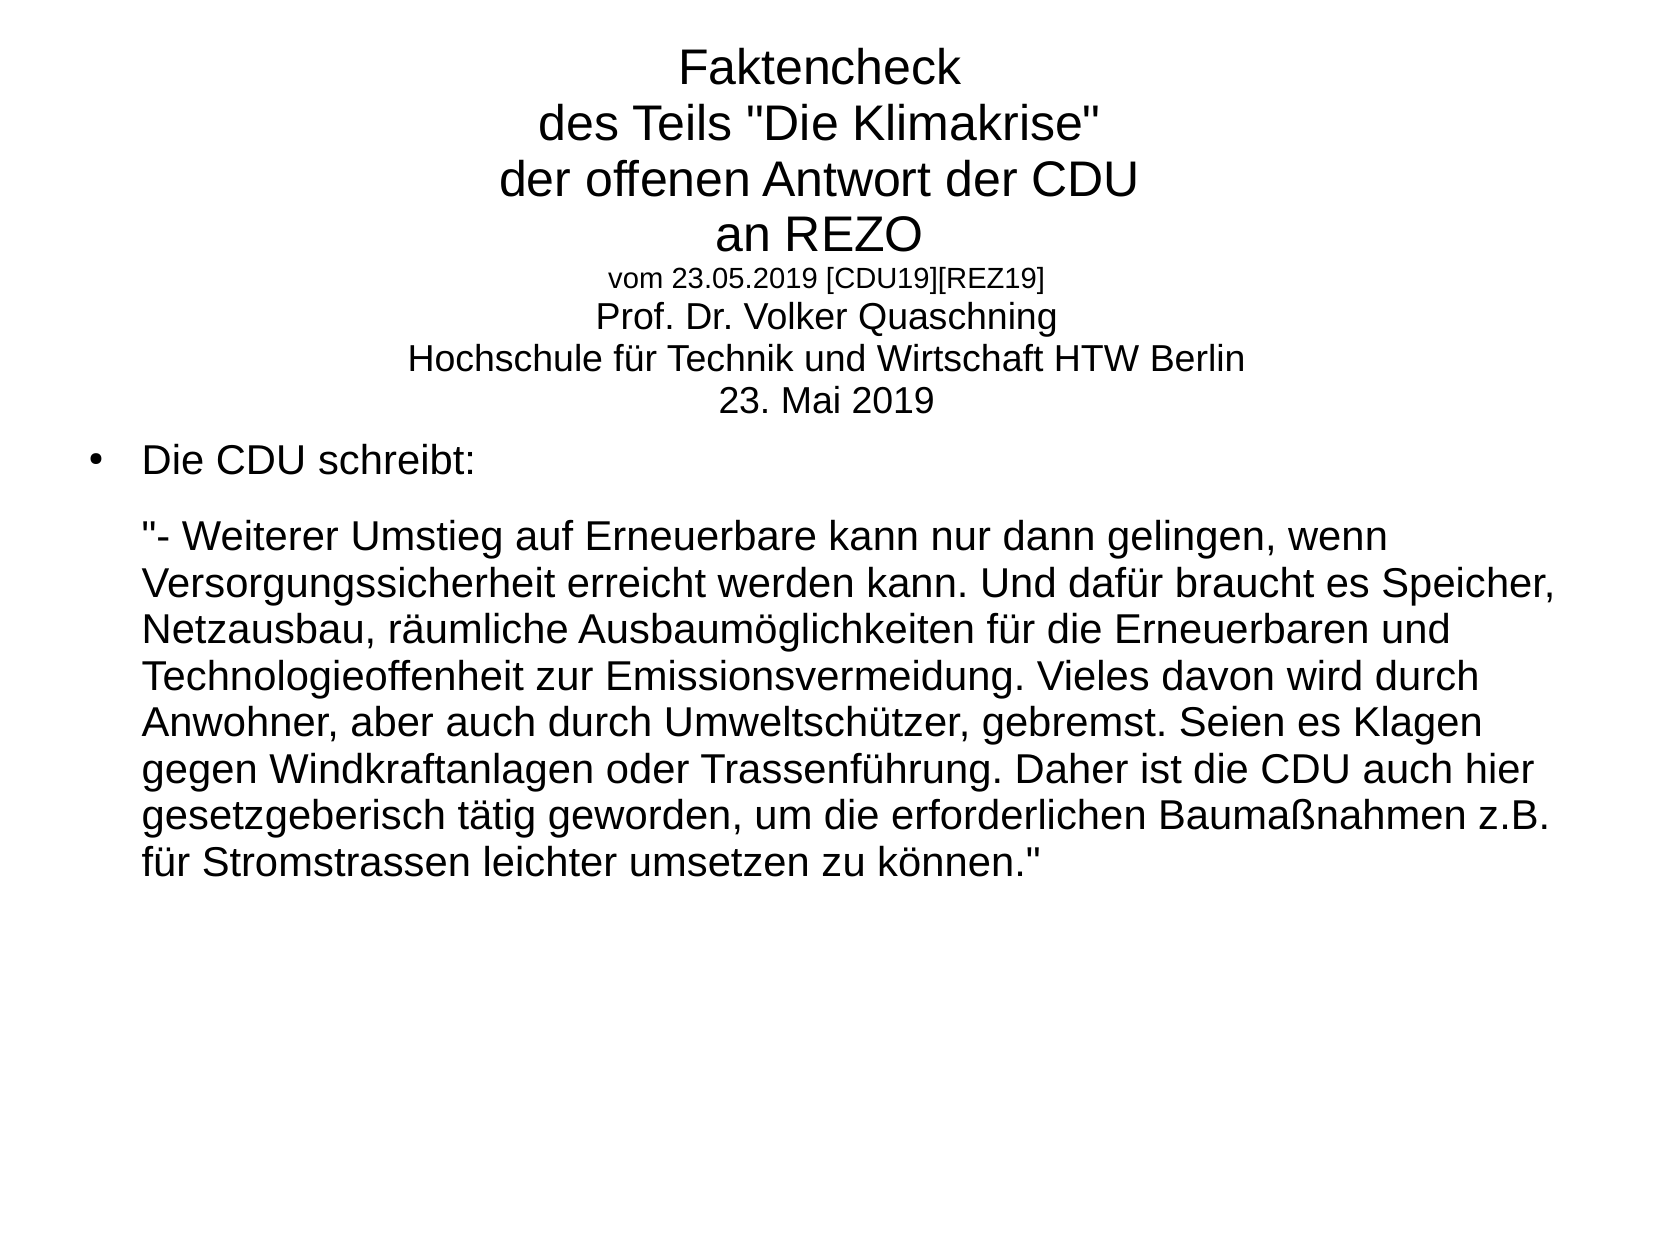

# Faktencheck des Teils "Die Klimakrise" der offenen Antwort der CDU an REZO vom 23.05.2019 [CDU19][REZ19] Prof. Dr. Volker Quaschning Hochschule für Technik und Wirtschaft HTW Berlin 23. Mai 2019
Die CDU schreibt:
"- Weiterer Umstieg auf Erneuerbare kann nur dann gelingen, wenn Versorgungssicherheit erreicht werden kann. Und dafür braucht es Speicher, Netzausbau, räumliche Ausbaumöglichkeiten für die Erneuerbaren und Technologieoffenheit zur Emissionsvermeidung. Vieles davon wird durch Anwohner, aber auch durch Umweltschützer, gebremst. Seien es Klagen gegen Windkraftanlagen oder Trassenführung. Daher ist die CDU auch hier gesetzgeberisch tätig geworden, um die erforderlichen Baumaßnahmen z.B. für Stromstrassen leichter umsetzen zu können."